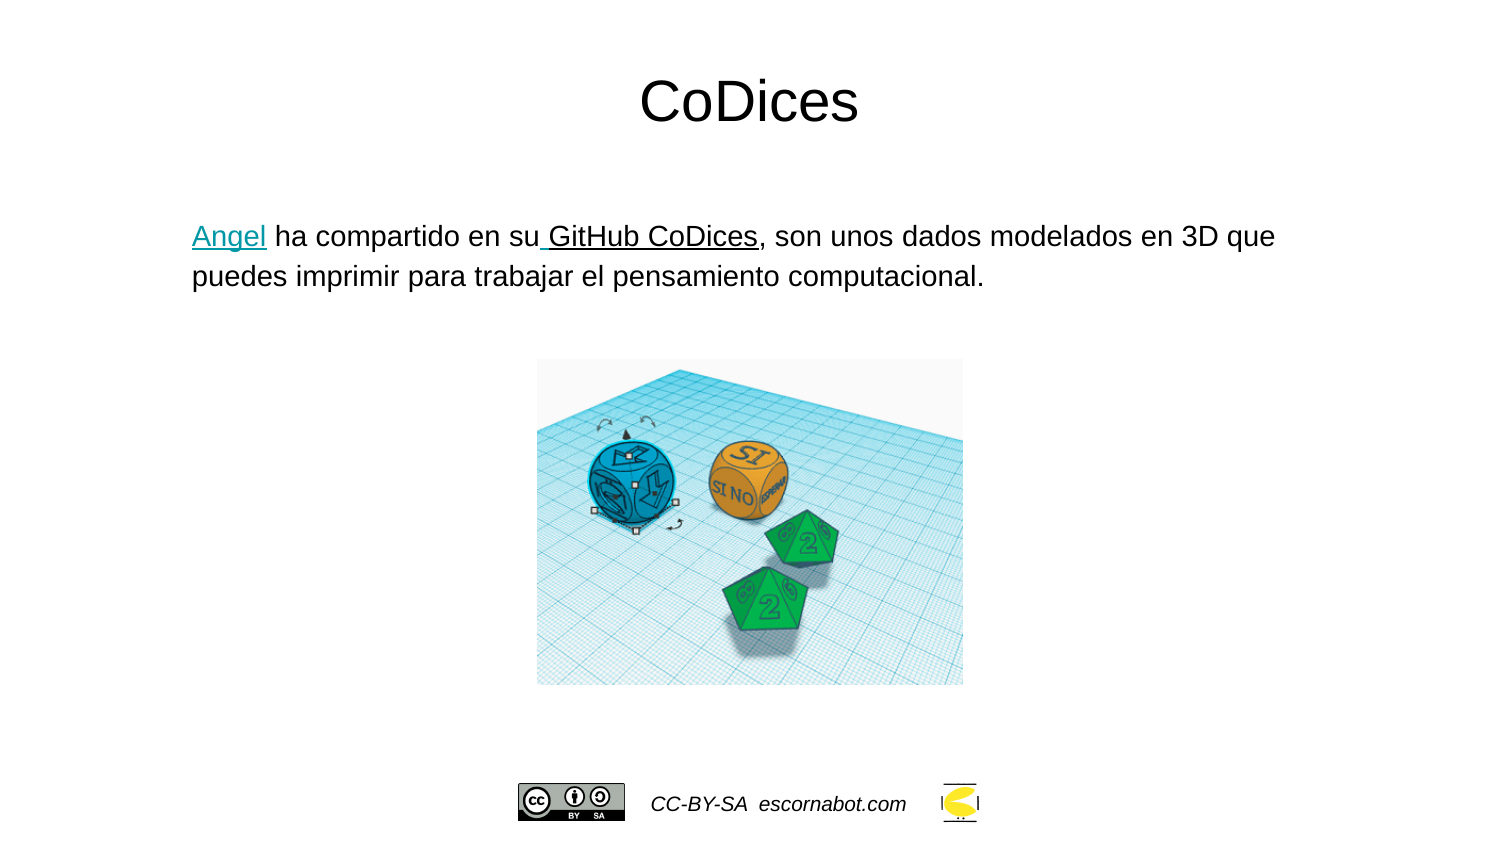

# CoDices
Angel ha compartido en su GitHub CoDices, son unos dados modelados en 3D que puedes imprimir para trabajar el pensamiento computacional.
CC-BY-SA escornabot.com